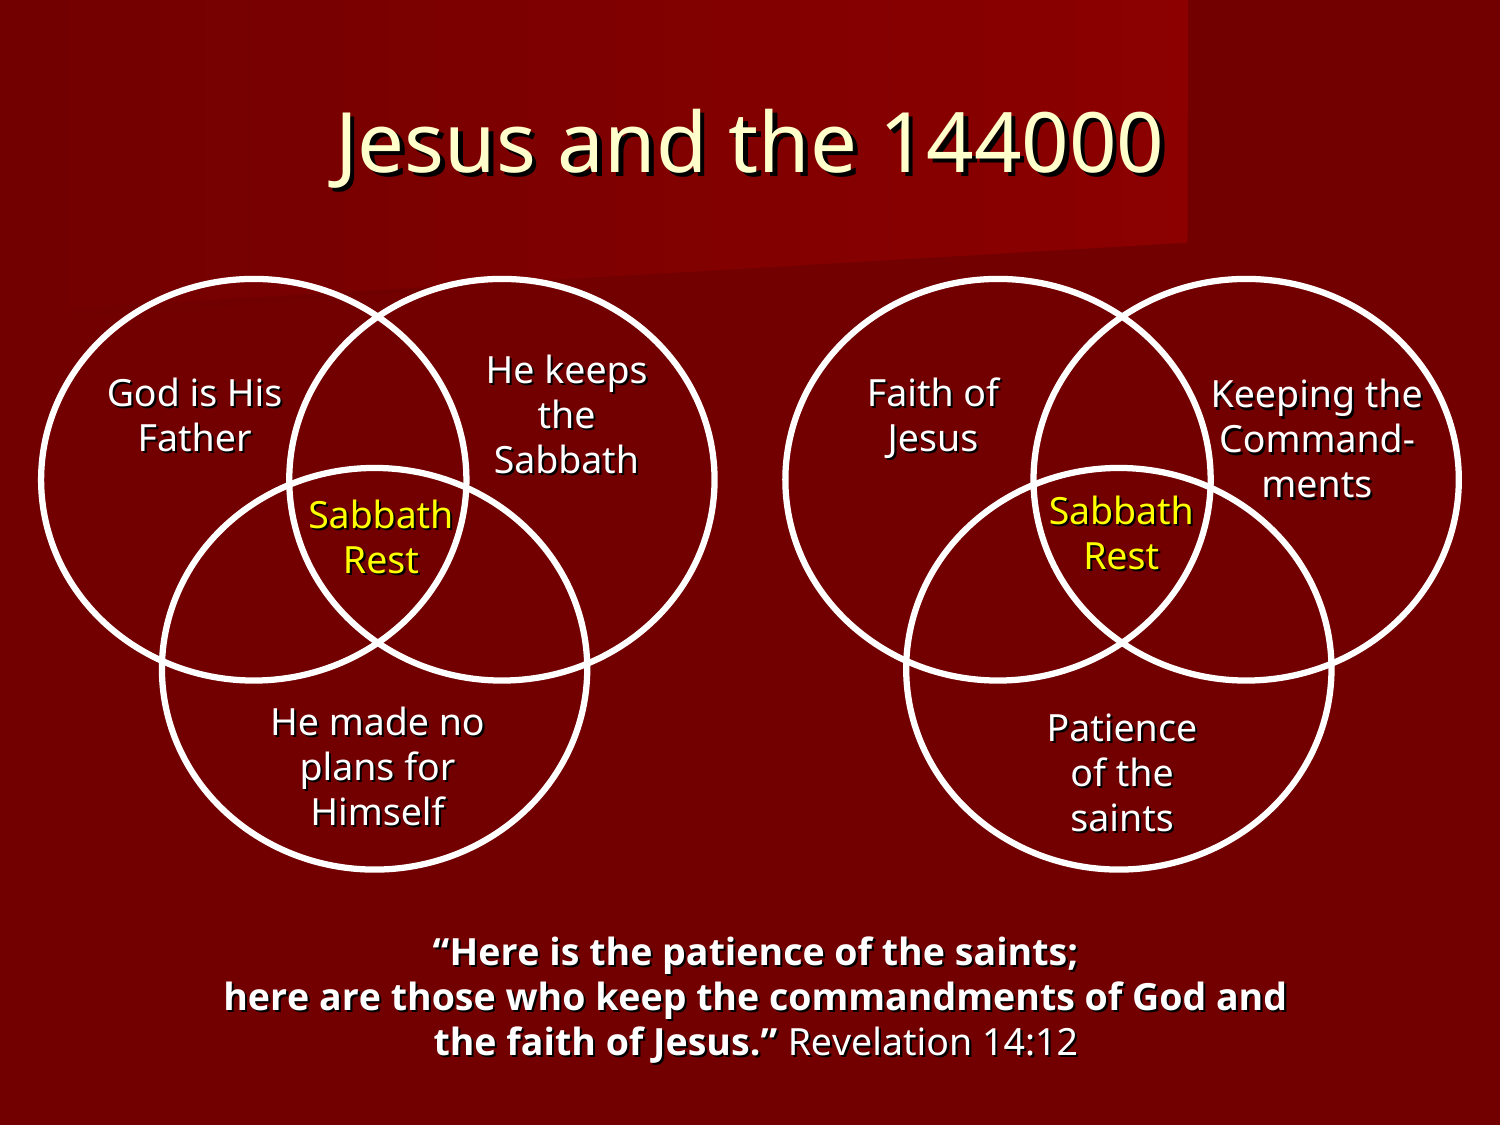

# Jesus and the 144000
He keeps the Sabbath
God is His Father
Faith of Jesus
Keeping the Command-ments
Sabbath Rest
Sabbath Rest
He made no plans for Himself
Patience of the saints
“Here is the patience of the saints;
here are those who keep the commandments of God and the faith of Jesus.” Revelation 14:12